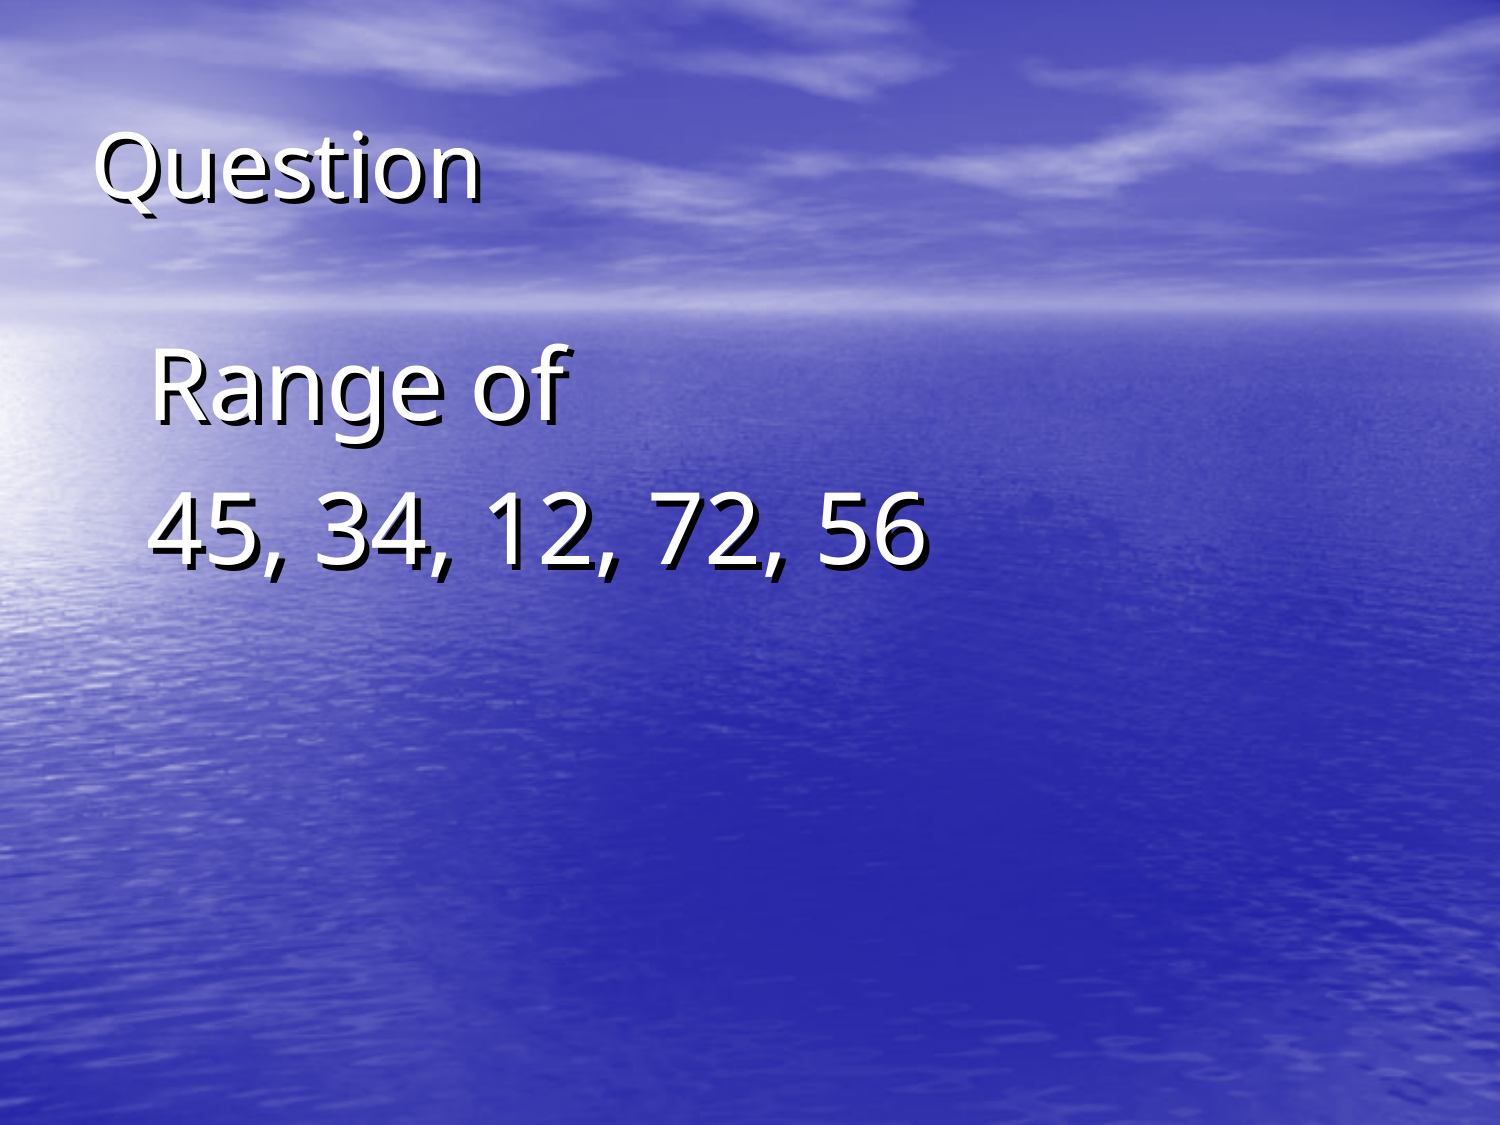

# Question
Range of
45, 34, 12, 72, 56